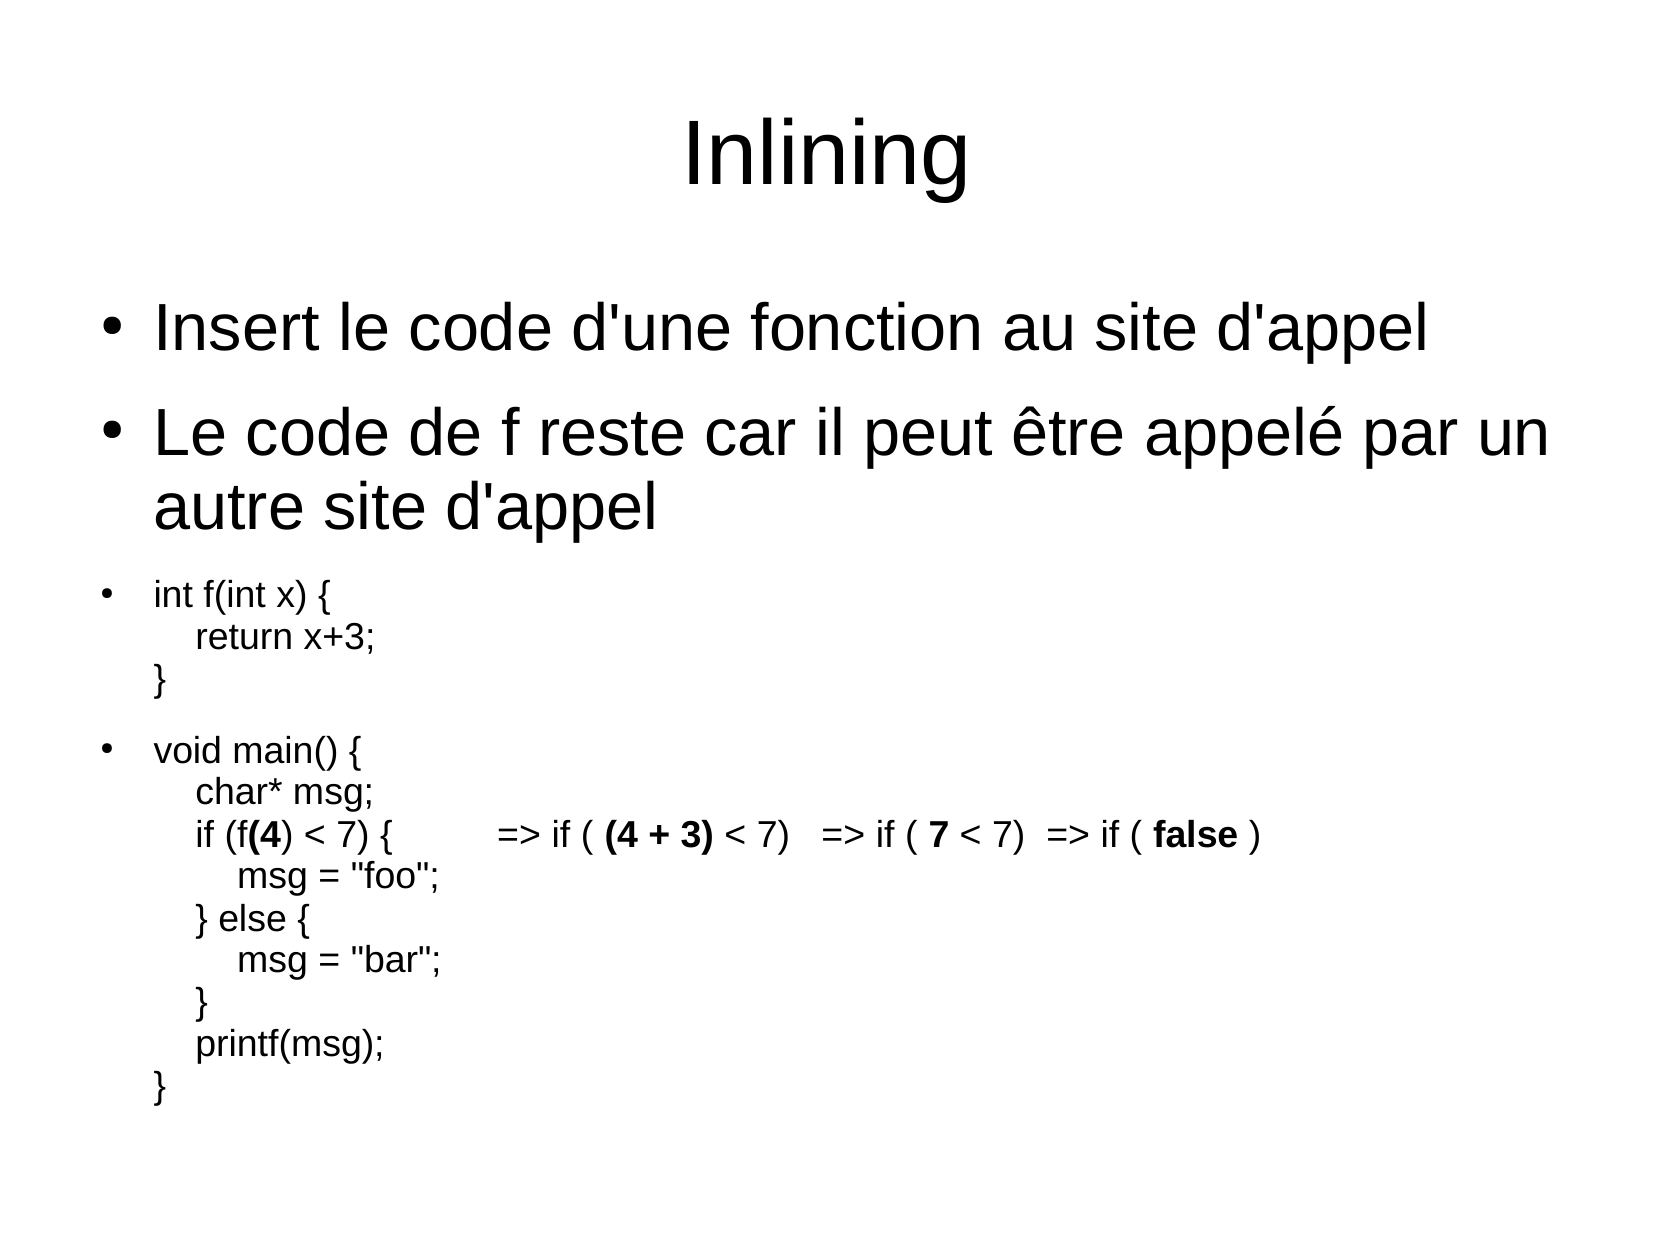

# Inlining
Insert le code d'une fonction au site d'appel
Le code de f reste car il peut être appelé par un autre site d'appel
int f(int x) {
 return x+3;
}
void main() {
 char* msg;
 if (f(4) < 7) { => if ( (4 + 3) < 7) => if ( 7 < 7) => if ( false )
 msg = "foo";
 } else {
 msg = "bar";
 }
 printf(msg);
}